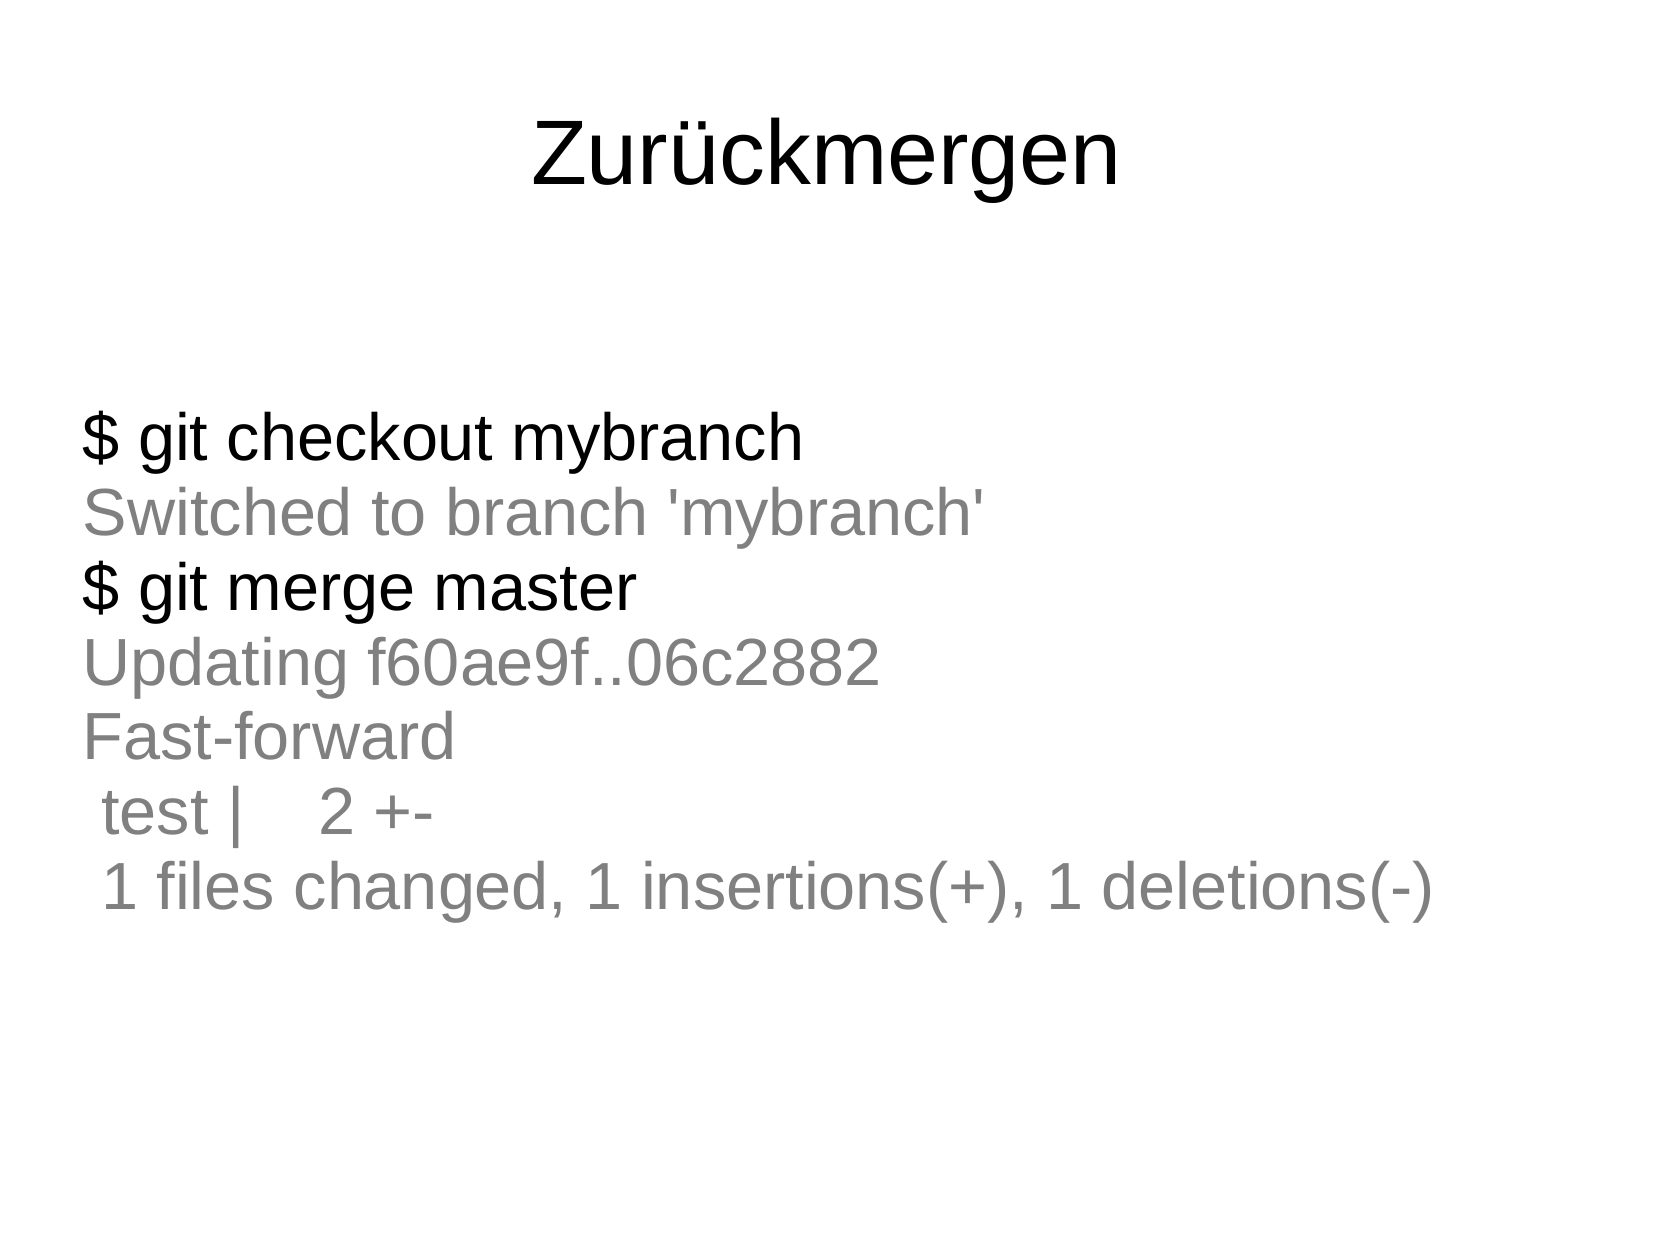

# Zurückmergen
$ git checkout mybranch
Switched to branch 'mybranch'
$ git merge master
Updating f60ae9f..06c2882
Fast-forward
 test | 2 +-
 1 files changed, 1 insertions(+), 1 deletions(-)